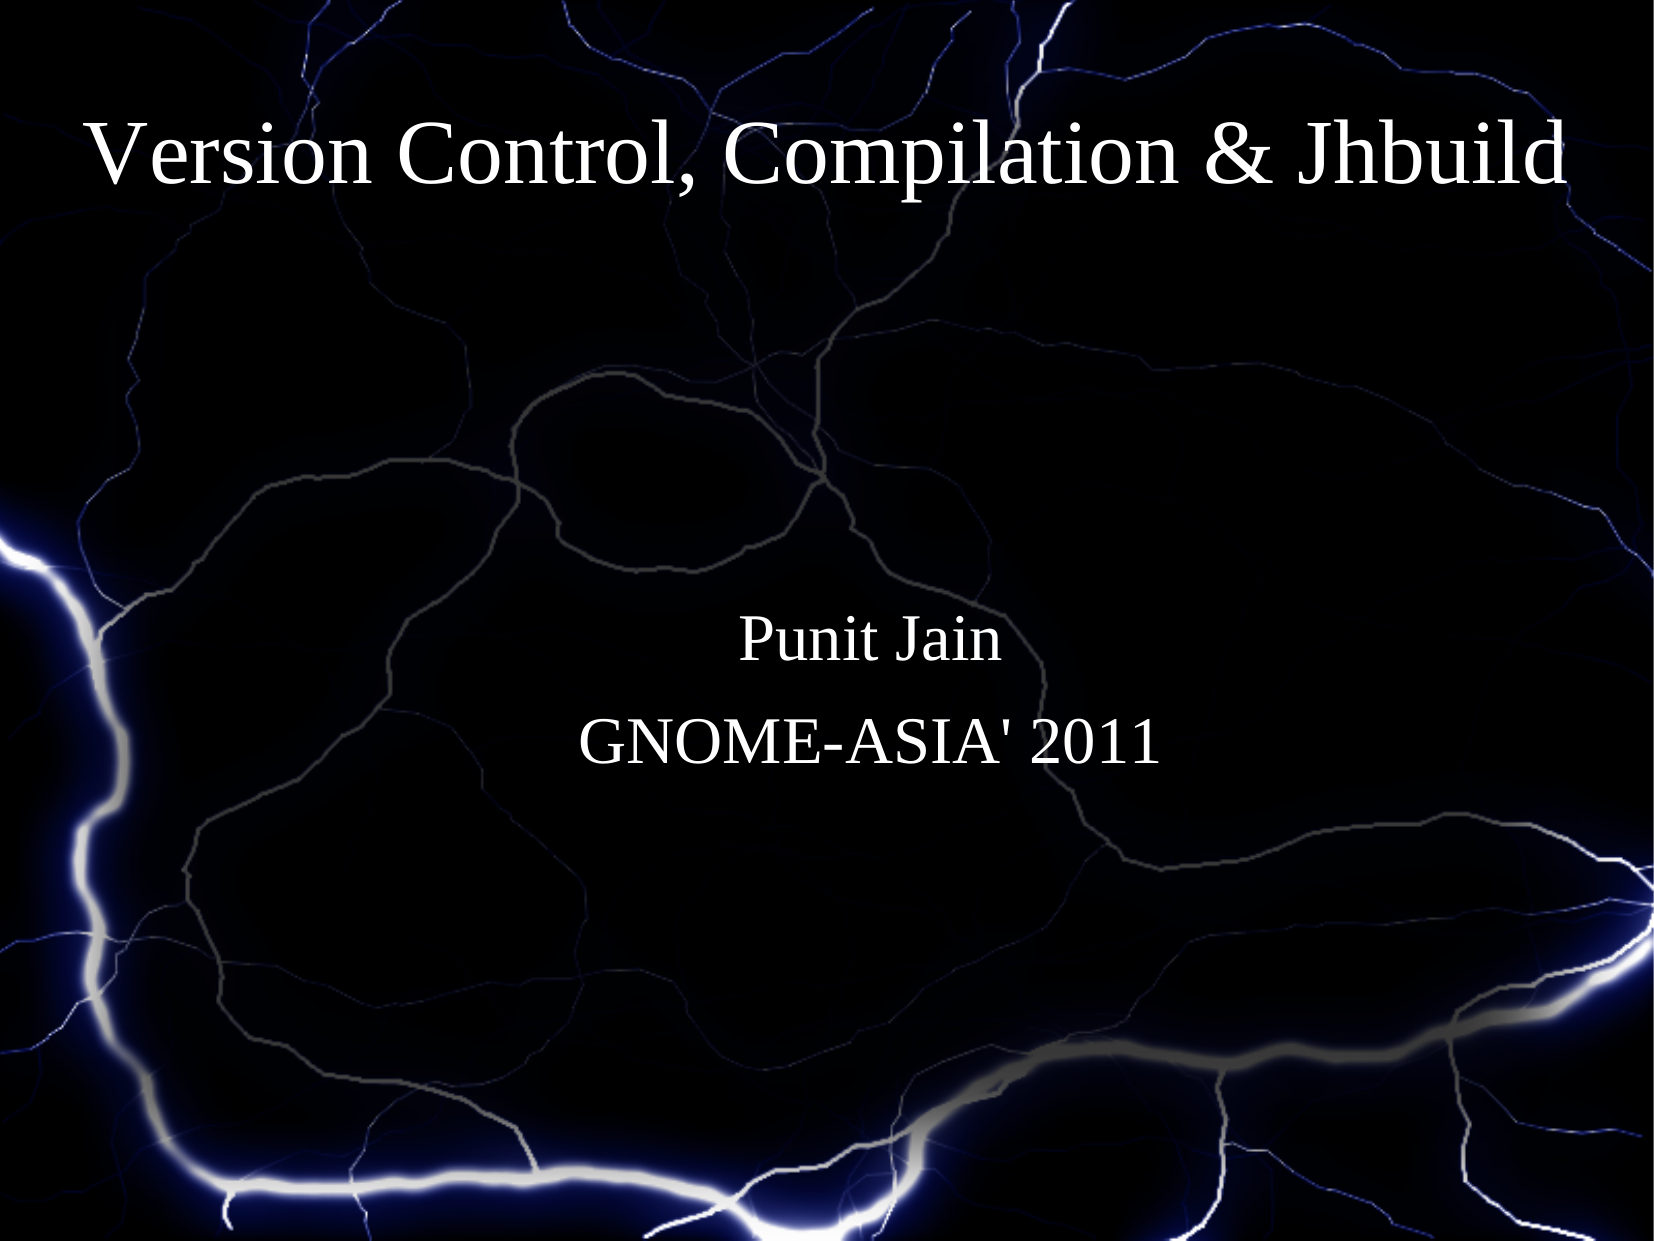

# Version Control, Compilation & Jhbuild
Punit Jain
GNOME-ASIA' 2011